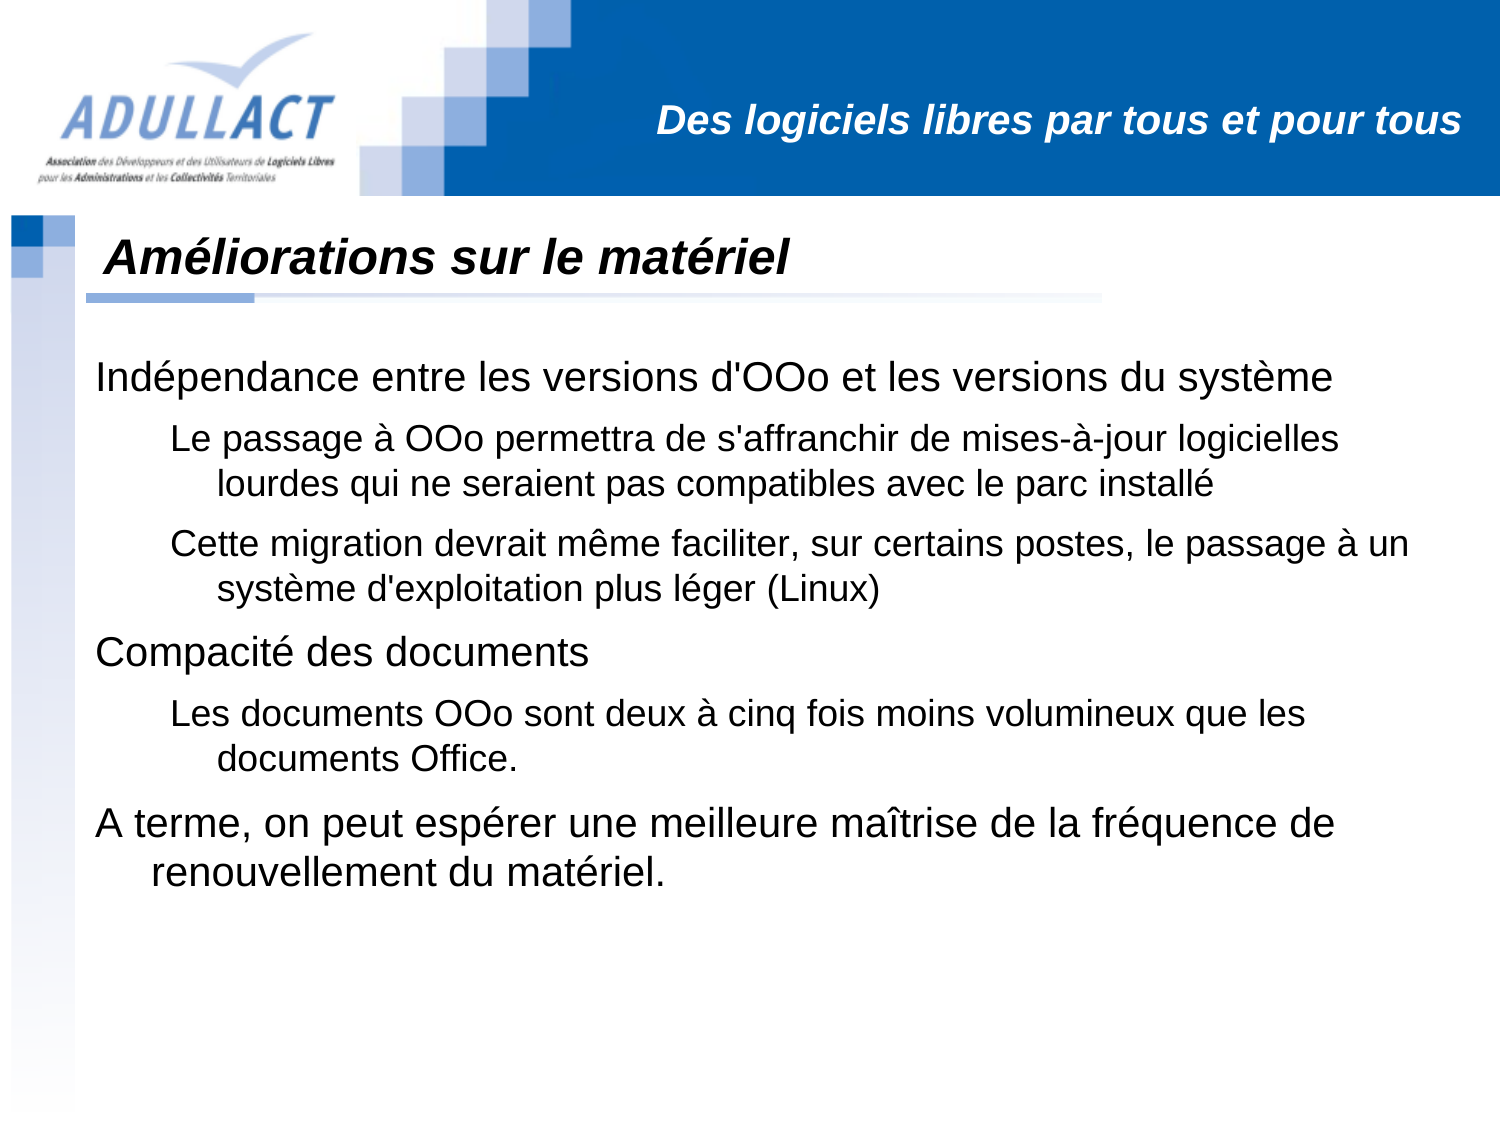

Améliorations sur le matériel
# Indépendance entre les versions d'OOo et les versions du système
Le passage à OOo permettra de s'affranchir de mises-à-jour logicielles lourdes qui ne seraient pas compatibles avec le parc installé
Cette migration devrait même faciliter, sur certains postes, le passage à un système d'exploitation plus léger (Linux)
Compacité des documents
Les documents OOo sont deux à cinq fois moins volumineux que les documents Office.
A terme, on peut espérer une meilleure maîtrise de la fréquence de renouvellement du matériel.